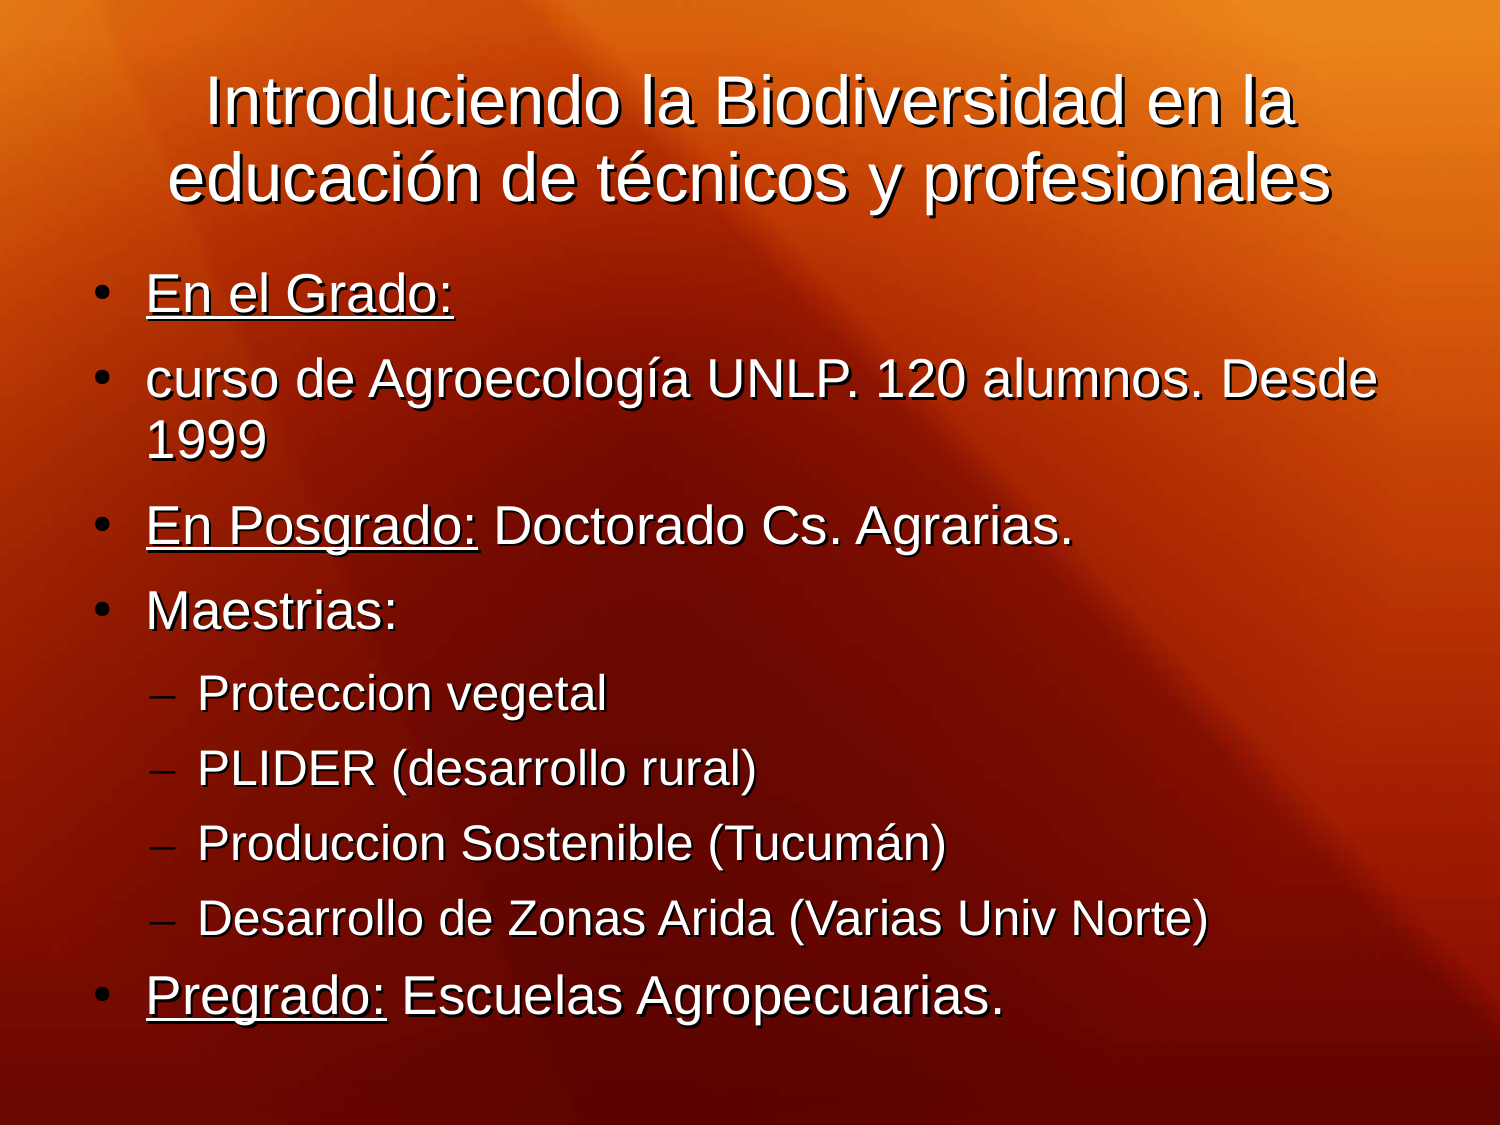

# Introduciendo la Biodiversidad en la educación de técnicos y profesionales
En el Grado:
curso de Agroecología UNLP. 120 alumnos. Desde 1999
En Posgrado: Doctorado Cs. Agrarias.
Maestrias:
Proteccion vegetal
PLIDER (desarrollo rural)
Produccion Sostenible (Tucumán)
Desarrollo de Zonas Arida (Varias Univ Norte)
Pregrado: Escuelas Agropecuarias.